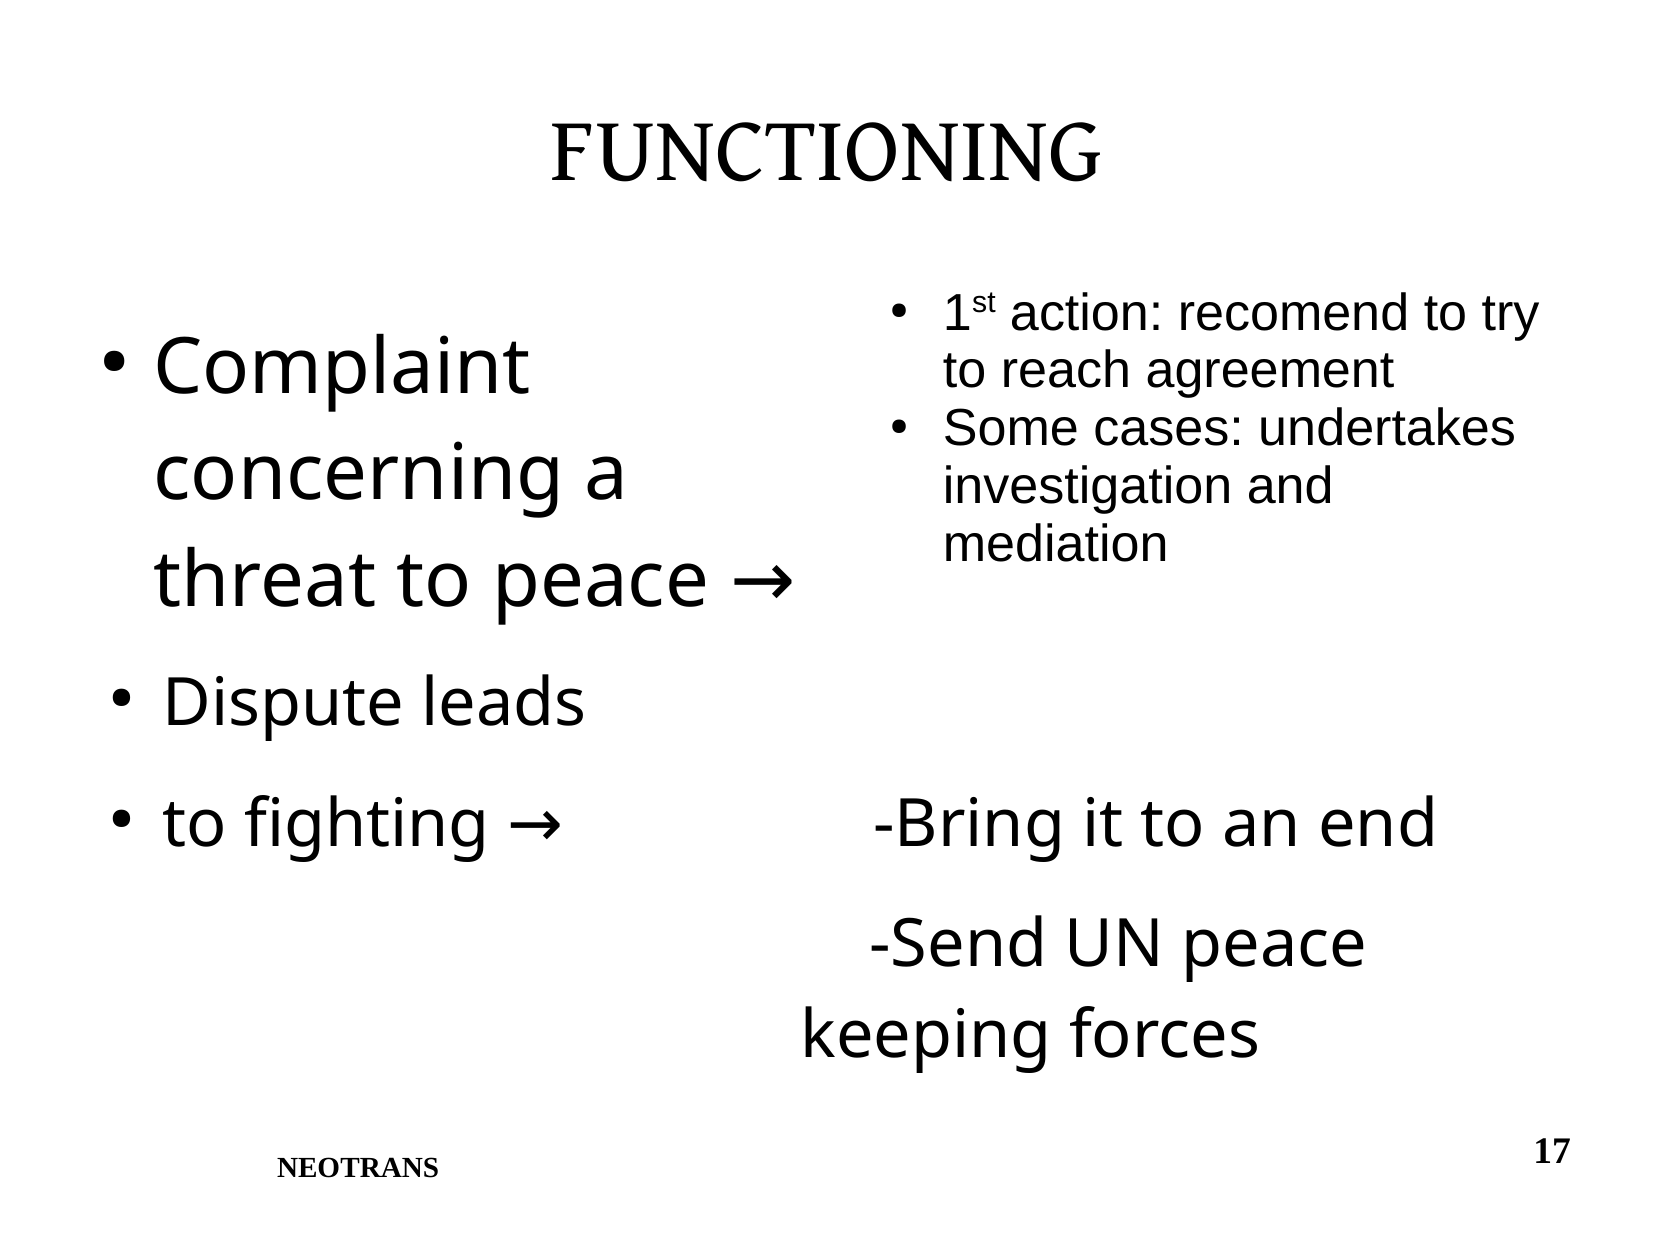

# FUNCTIONING
1st action: recomend to try to reach agreement
Some cases: undertakes investigation and mediation
Complaint concerning a threat to peace →
Dispute leads
to fighting → -Bring it to an end
 -Send UN peace keeping forces
17
NEOTRANS